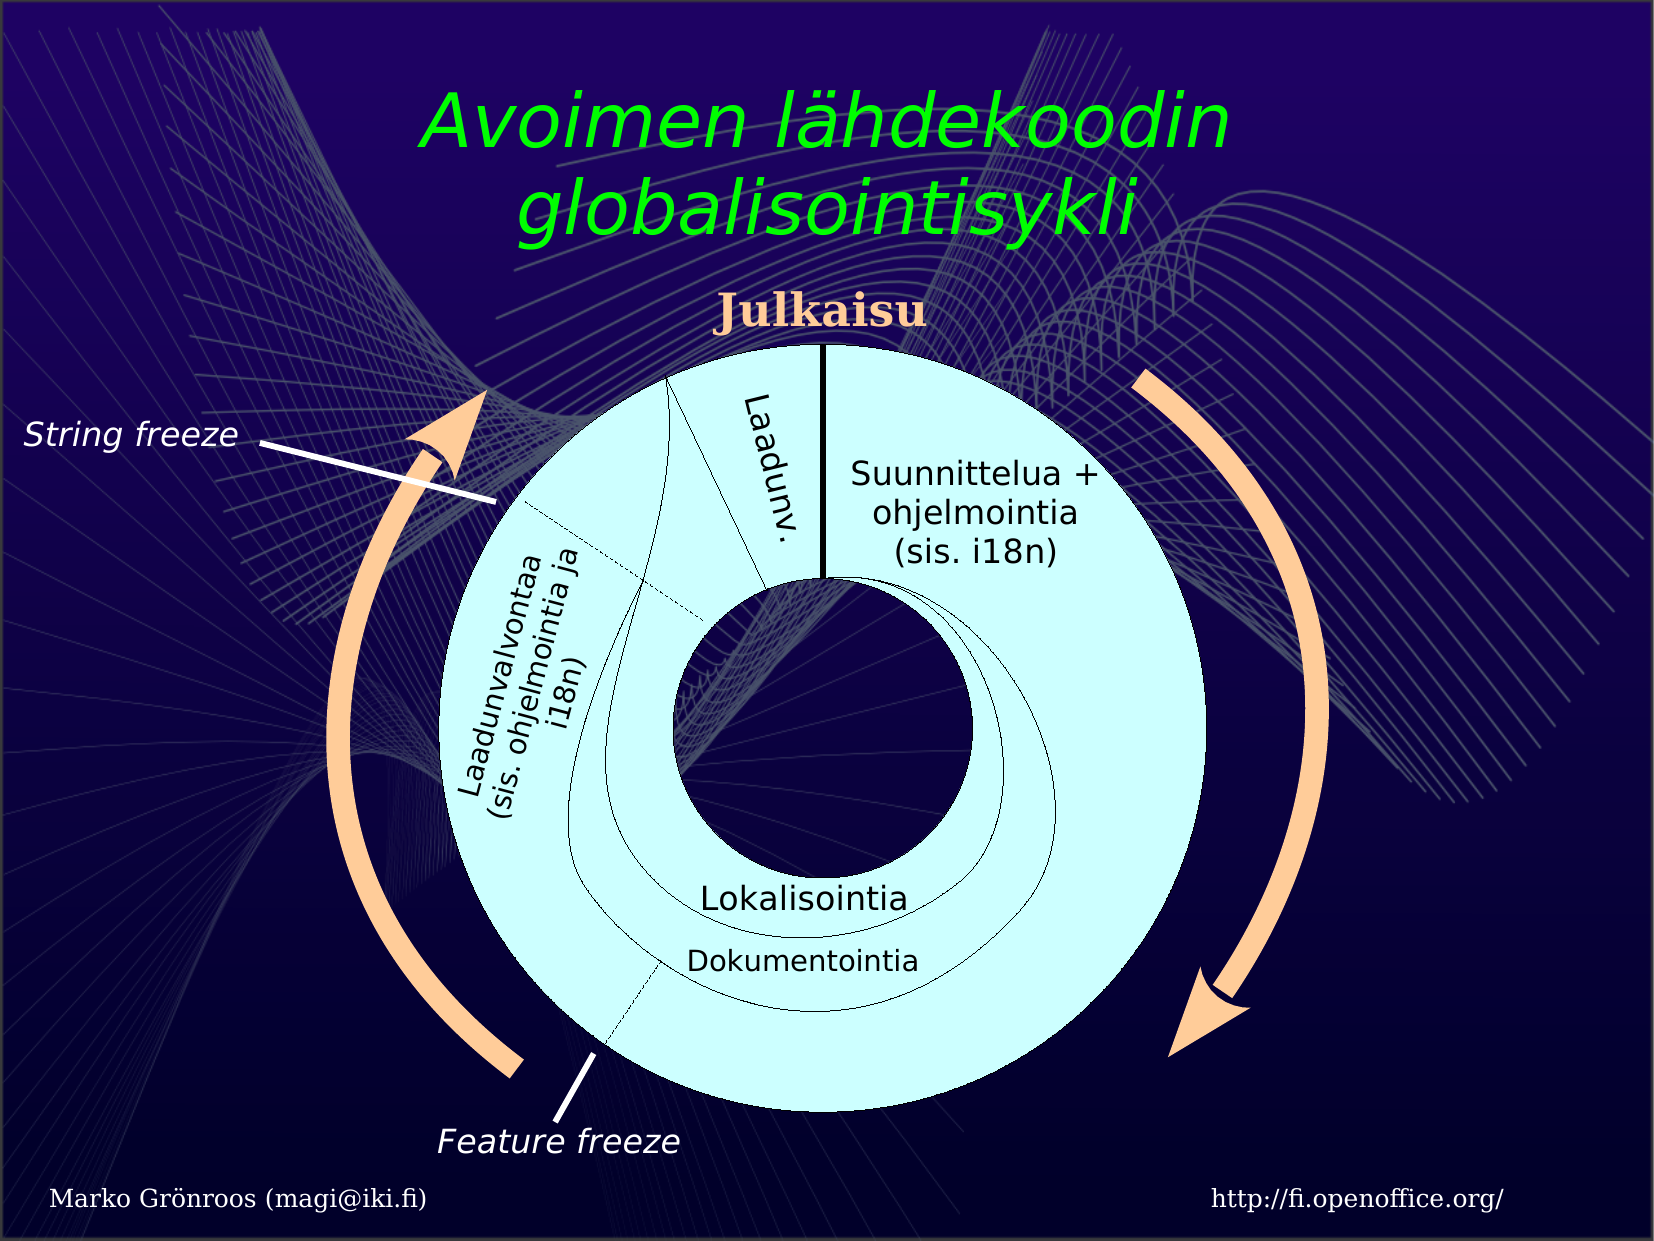

# Avoimen lähdekoodin globalisointisykli
Julkaisu
String freeze
Laadunv.
Suunnittelua + ohjelmointia
(sis. i18n)
Laadunvalvontaa (sis. ohjelmointia ja i18n)
Lokalisointia
Dokumentointia
Feature freeze